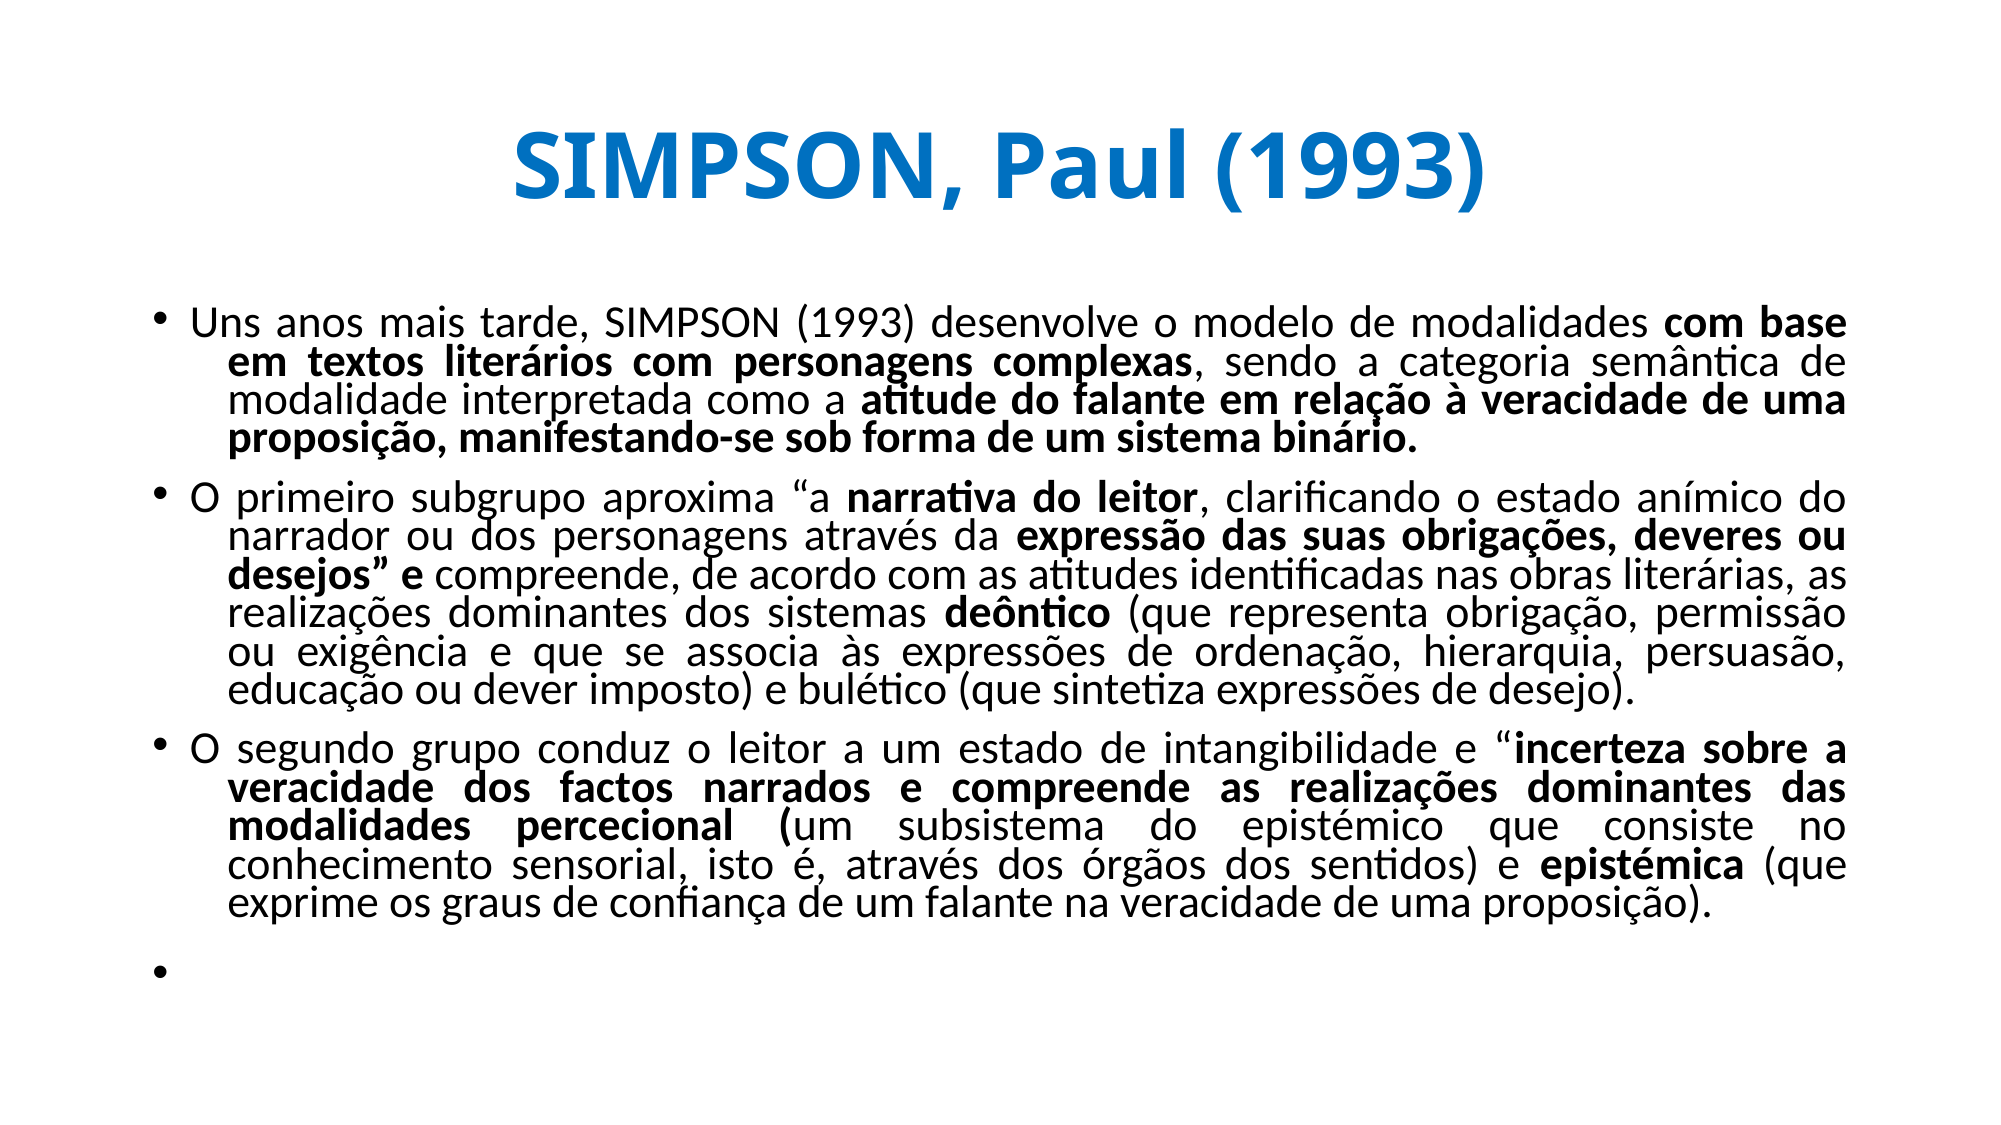

# SIMPSON, Paul (1993)
Uns anos mais tarde, SIMPSON (1993) desenvolve o modelo de modalidades com base em textos literários com personagens complexas, sendo a categoria semântica de modalidade interpretada como a atitude do falante em relação à veracidade de uma proposição, manifestando-se sob forma de um sistema binário.
O primeiro subgrupo aproxima “a narrativa do leitor, clarificando o estado anímico do narrador ou dos personagens através da expressão das suas obrigações, deveres ou desejos” e compreende, de acordo com as atitudes identificadas nas obras literárias, as realizações dominantes dos sistemas deôntico (que representa obrigação, permissão ou exigência e que se associa às expressões de ordenação, hierarquia, persuasão, educação ou dever imposto) e bulético (que sintetiza expressões de desejo).
O segundo grupo conduz o leitor a um estado de intangibilidade e “incerteza sobre a veracidade dos factos narrados e compreende as realizações dominantes das modalidades percecional (um subsistema do epistémico que consiste no conhecimento sensorial, isto é, através dos órgãos dos sentidos) e epistémica (que exprime os graus de confiança de um falante na veracidade de uma proposição).